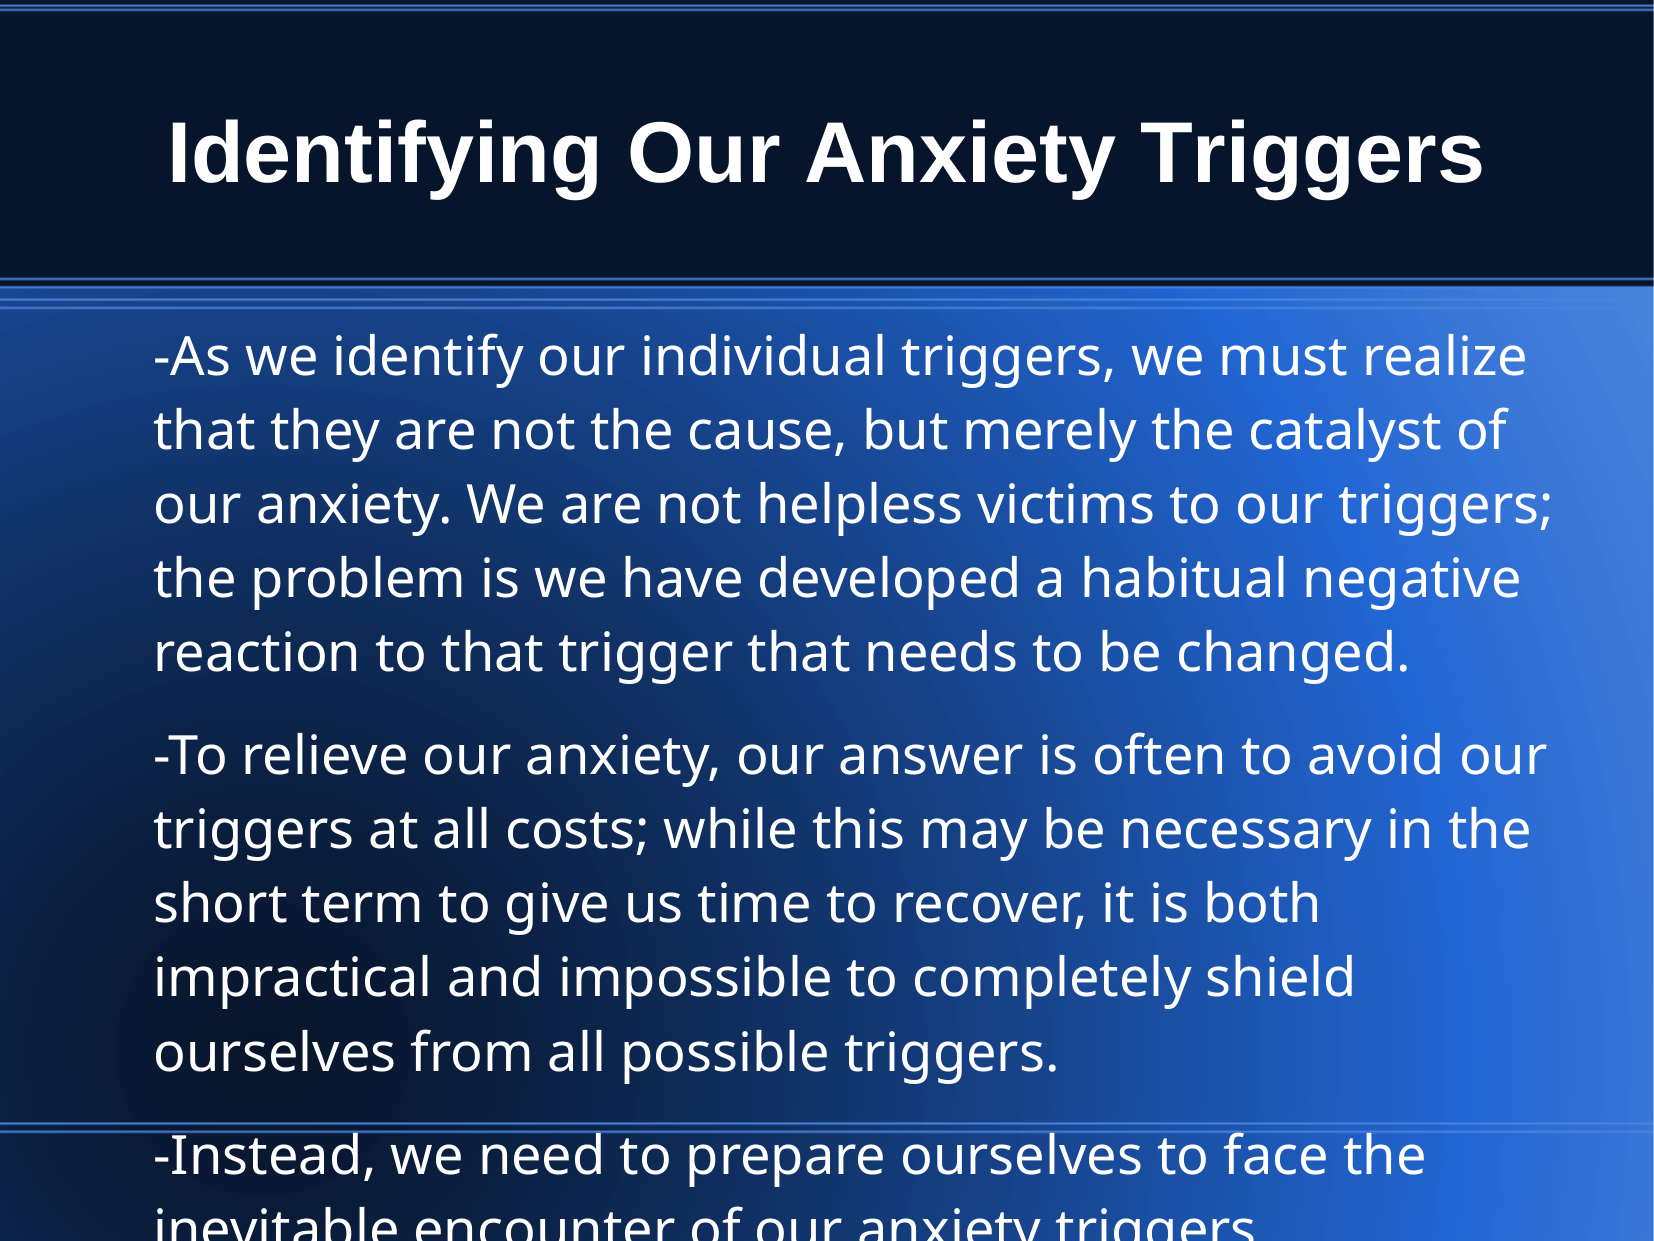

# Identifying Our Anxiety Triggers
-As we identify our individual triggers, we must realize that they are not the cause, but merely the catalyst of our anxiety. We are not helpless victims to our triggers; the problem is we have developed a habitual negative reaction to that trigger that needs to be changed.
-To relieve our anxiety, our answer is often to avoid our triggers at all costs; while this may be necessary in the short term to give us time to recover, it is both impractical and impossible to completely shield ourselves from all possible triggers.
-Instead, we need to prepare ourselves to face the inevitable encounter of our anxiety triggers.